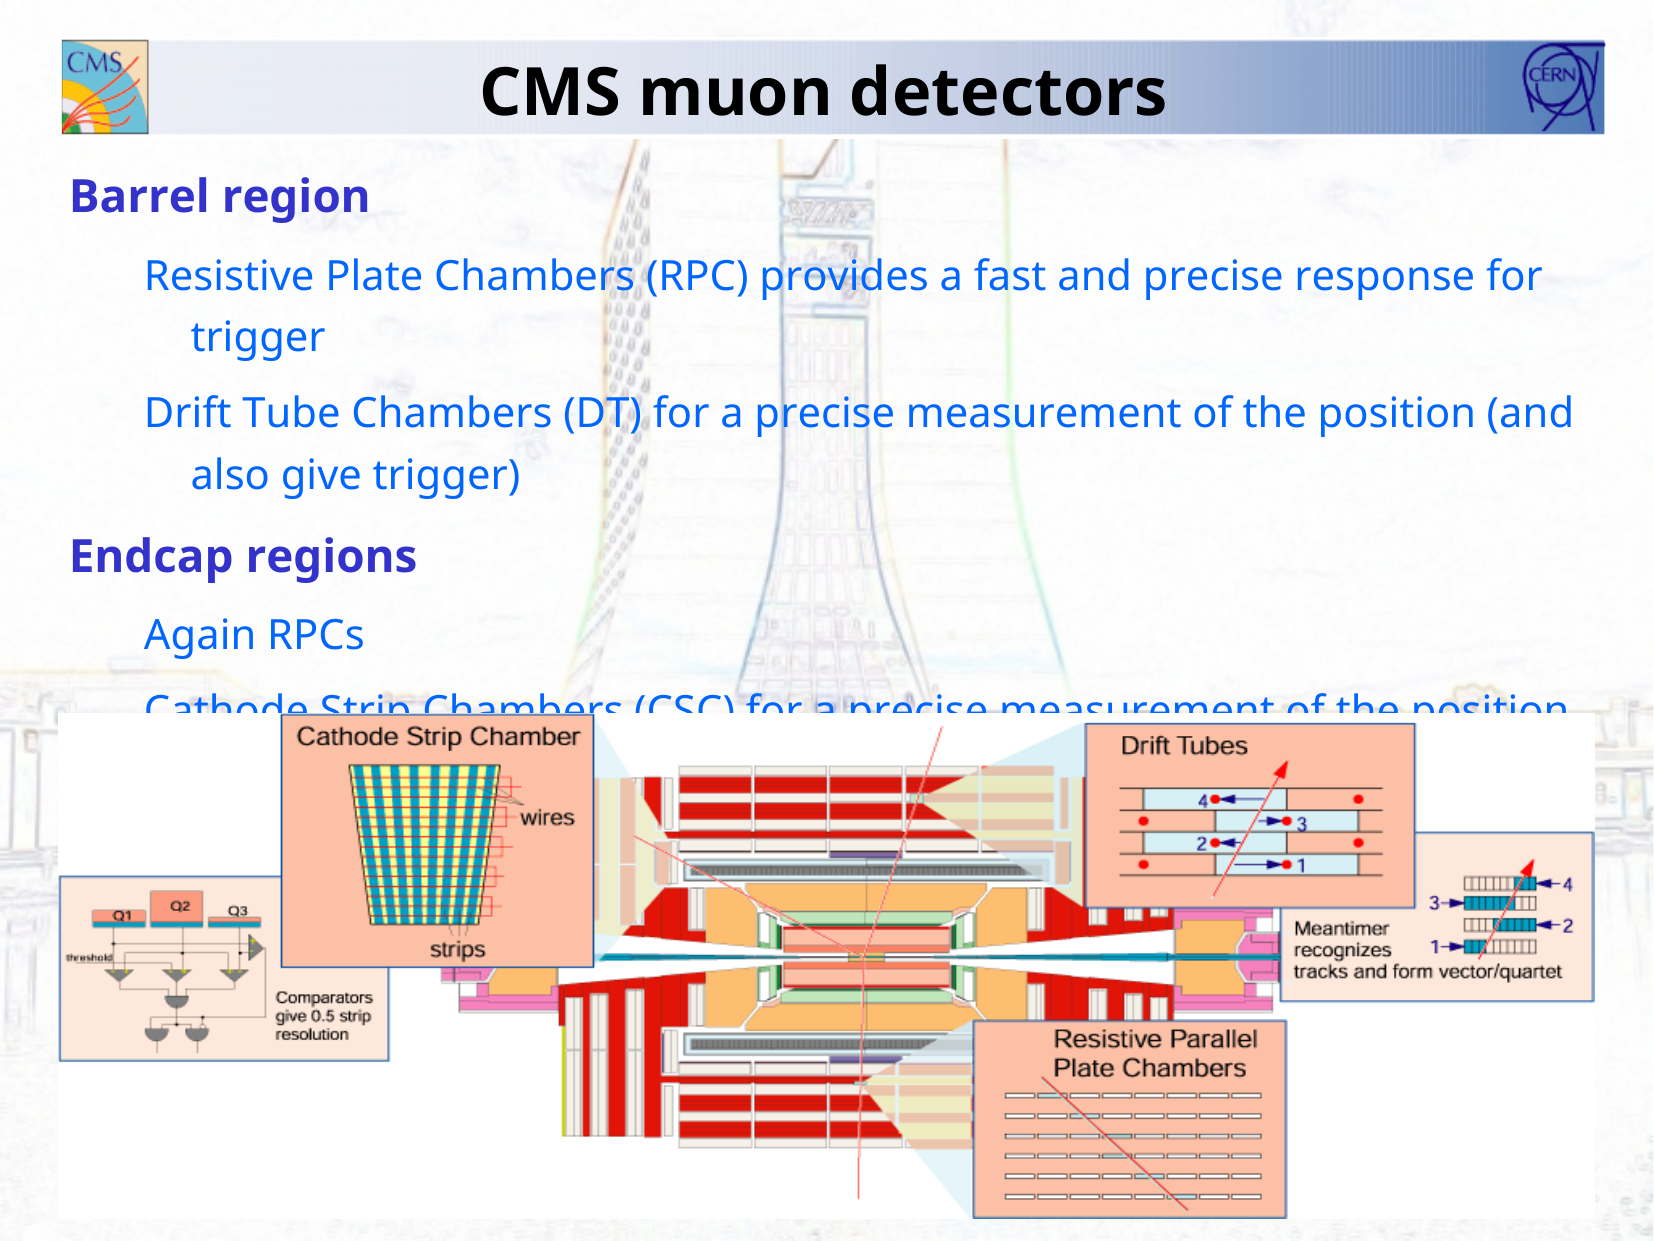

# CMS muon detectors
Barrel region
Resistive Plate Chambers (RPC) provides a fast and precise response for trigger
Drift Tube Chambers (DT) for a precise measurement of the position (and also give trigger)
Endcap regions
Again RPCs
Cathode Strip Chambers (CSC) for a precise measurement of the position (and also give trigger)